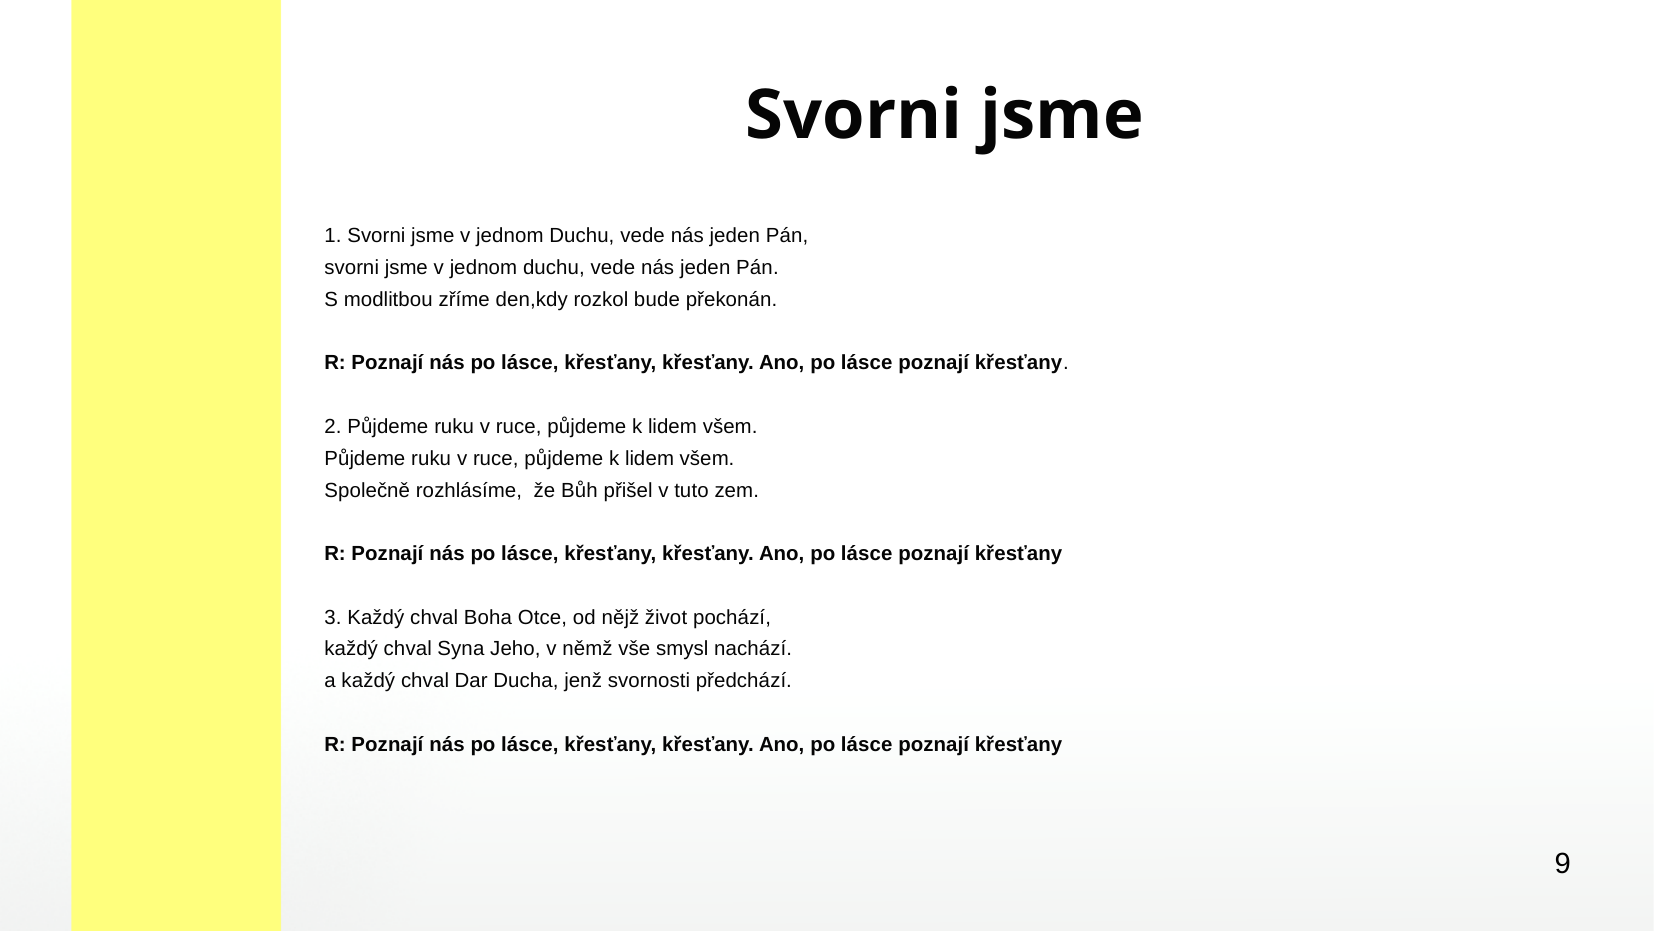

# Svorni jsme
1. Svorni jsme v jednom Duchu, vede nás jeden Pán,
svorni jsme v jednom duchu, vede nás jeden Pán.
S modlitbou zříme den,kdy rozkol bude překonán.
R: Poznají nás po lásce, křesťany, křesťany. Ano, po lásce poznají křesťany.
2. Půjdeme ruku v ruce, půjdeme k lidem všem.
Půjdeme ruku v ruce, půjdeme k lidem všem.
Společně rozhlásíme, že Bůh přišel v tuto zem.
R: Poznají nás po lásce, křesťany, křesťany. Ano, po lásce poznají křesťany
3. Každý chval Boha Otce, od nějž život pochází,
každý chval Syna Jeho, v němž vše smysl nachází.
a každý chval Dar Ducha, jenž svornosti předchází.
R: Poznají nás po lásce, křesťany, křesťany. Ano, po lásce poznají křesťany
9